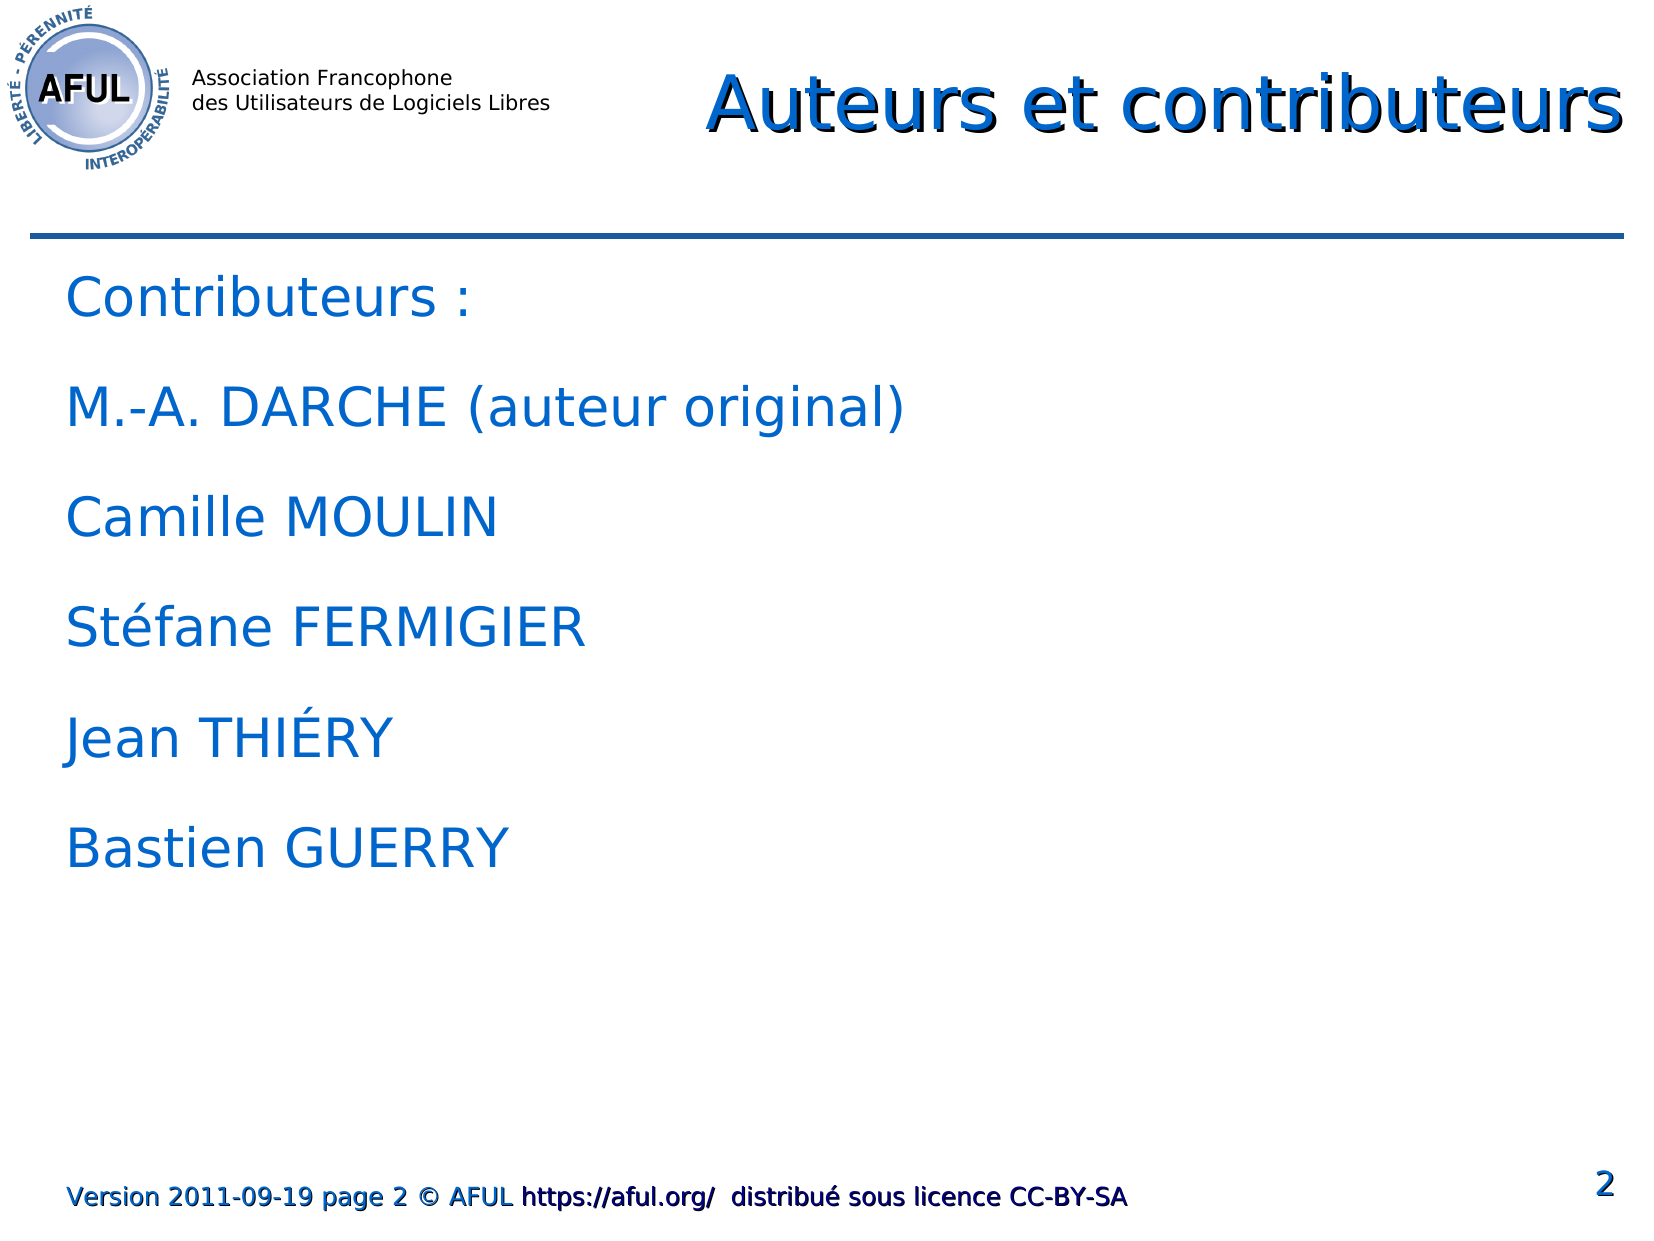

# Auteurs et contributeurs
Contributeurs :
M.-A. DARCHE (auteur original)
Camille MOULIN
Stéfane FERMIGIER
Jean THIÉRY
Bastien GUERRY